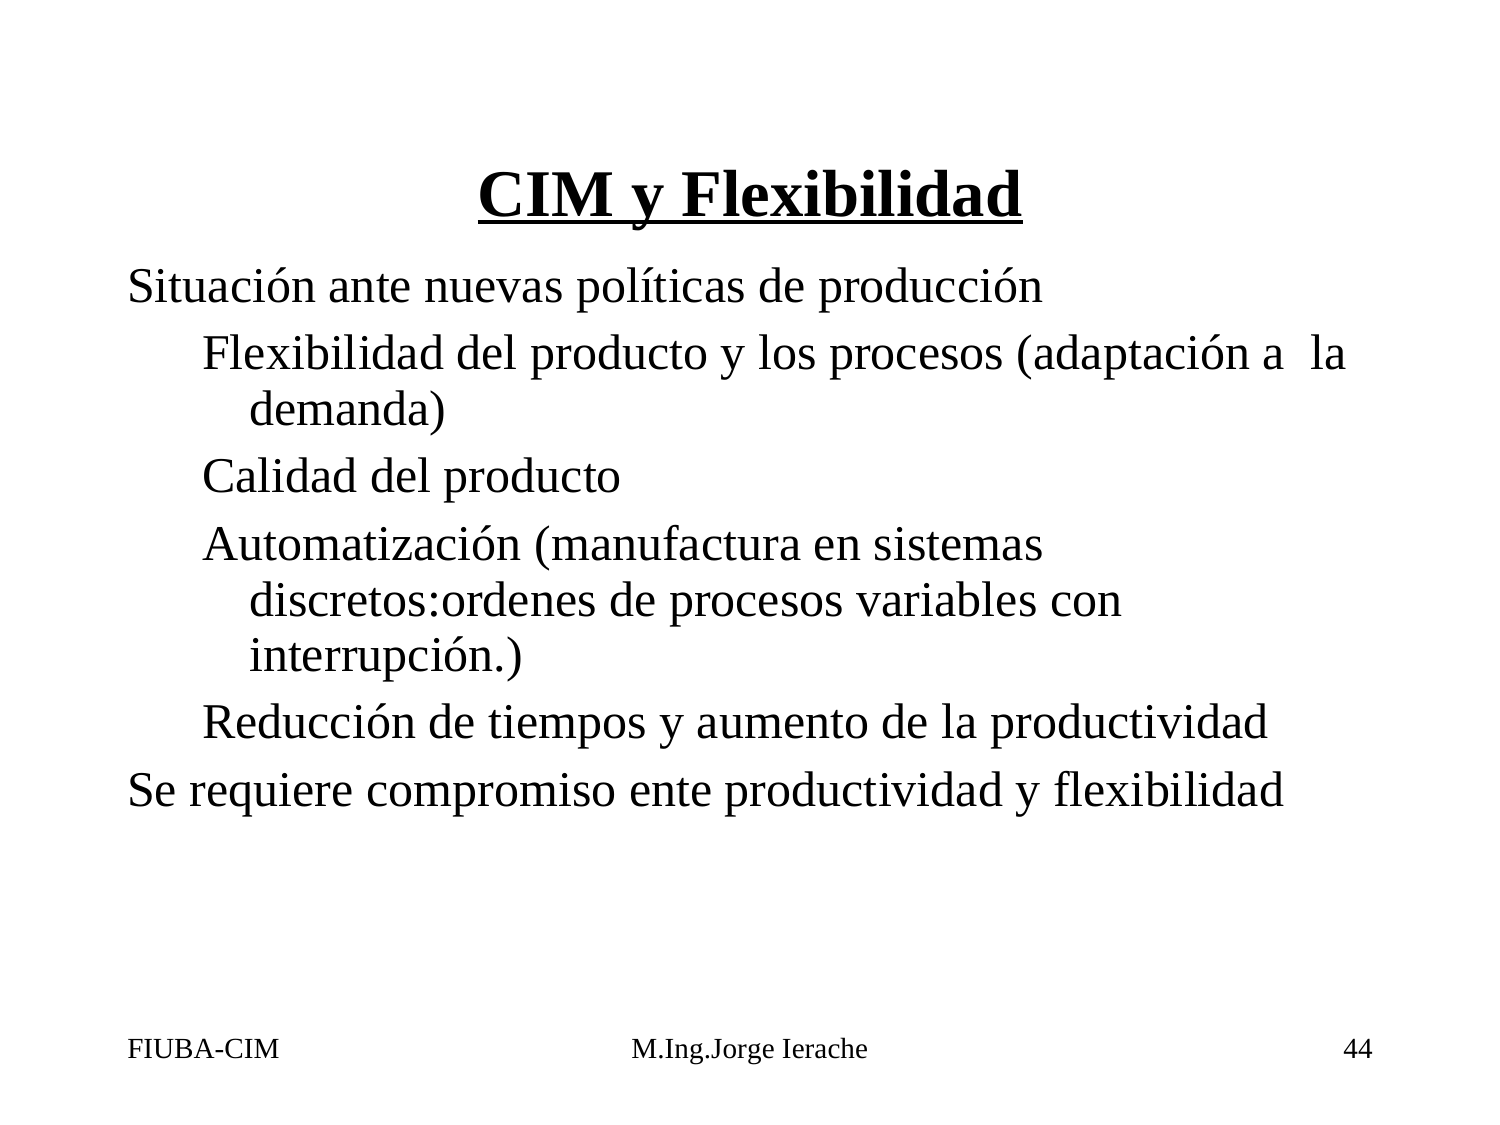

# CIM y Flexibilidad
Situación ante nuevas políticas de producción
Flexibilidad del producto y los procesos (adaptación a la demanda)
Calidad del producto
Automatización (manufactura en sistemas discretos:ordenes de procesos variables con interrupción.)
Reducción de tiempos y aumento de la productividad
Se requiere compromiso ente productividad y flexibilidad
FIUBA-CIM
M.Ing.Jorge Ierache
44